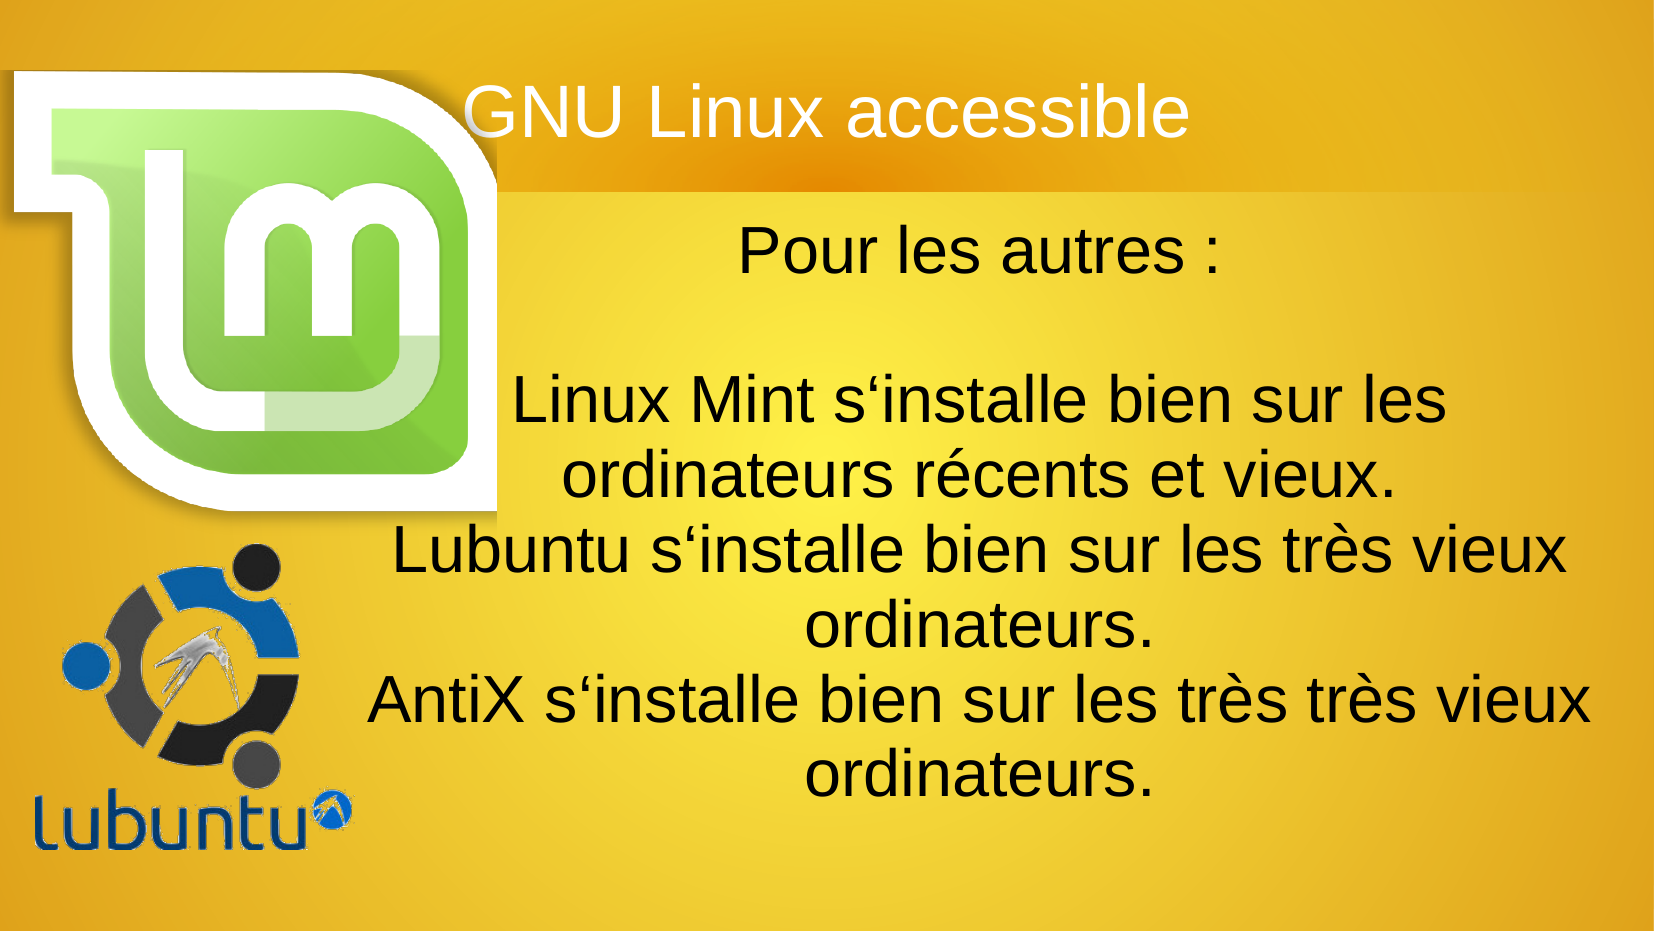

# GNU Linux accessible
Pour les autres :
Linux Mint s‘installe bien sur les ordinateurs récents et vieux.
Lubuntu s‘installe bien sur les très vieux ordinateurs.
AntiX s‘installe bien sur les très très vieux ordinateurs.